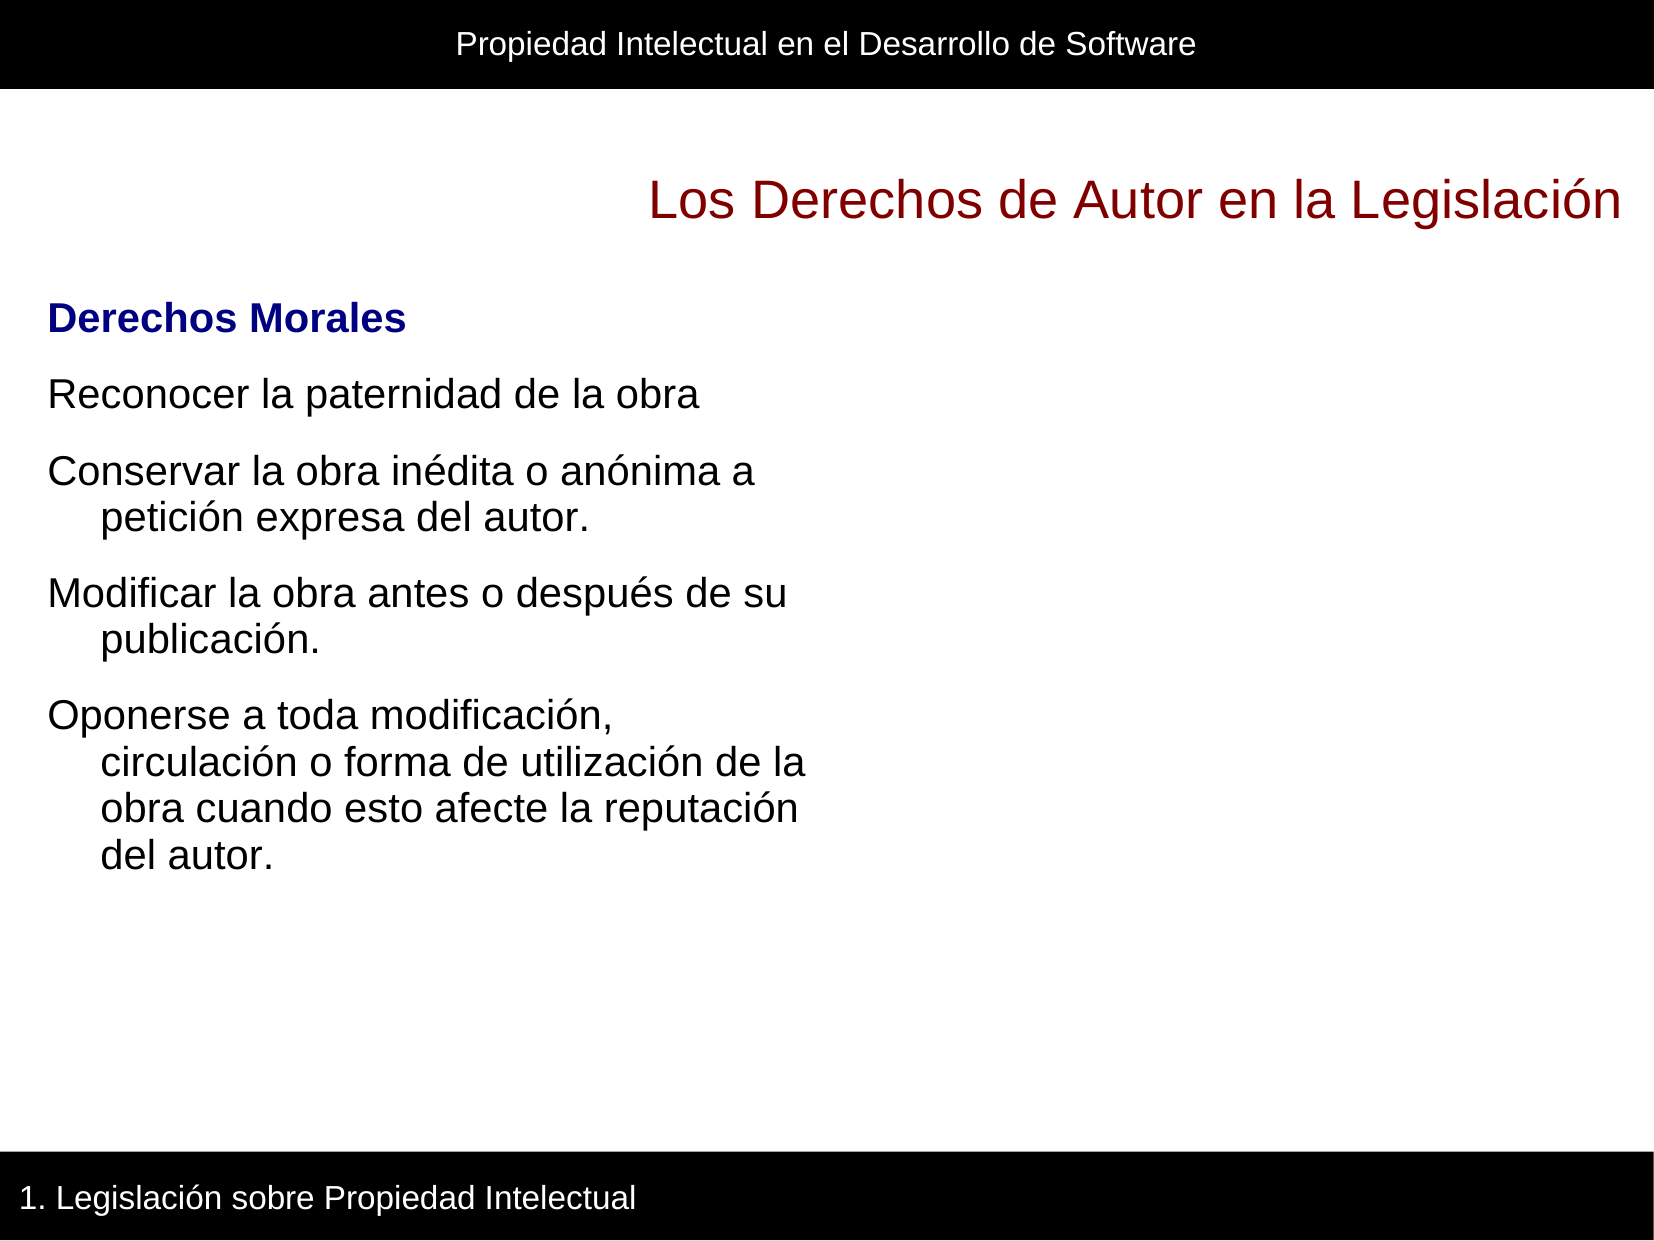

# Los Derechos de Autor en la Legislación
Derechos Morales
Reconocer la paternidad de la obra
Conservar la obra inédita o anónima a petición expresa del autor.
Modificar la obra antes o después de su publicación.
Oponerse a toda modificación, circulación o forma de utilización de la obra cuando esto afecte la reputación del autor.
1. Legislación sobre Propiedad Intelectual